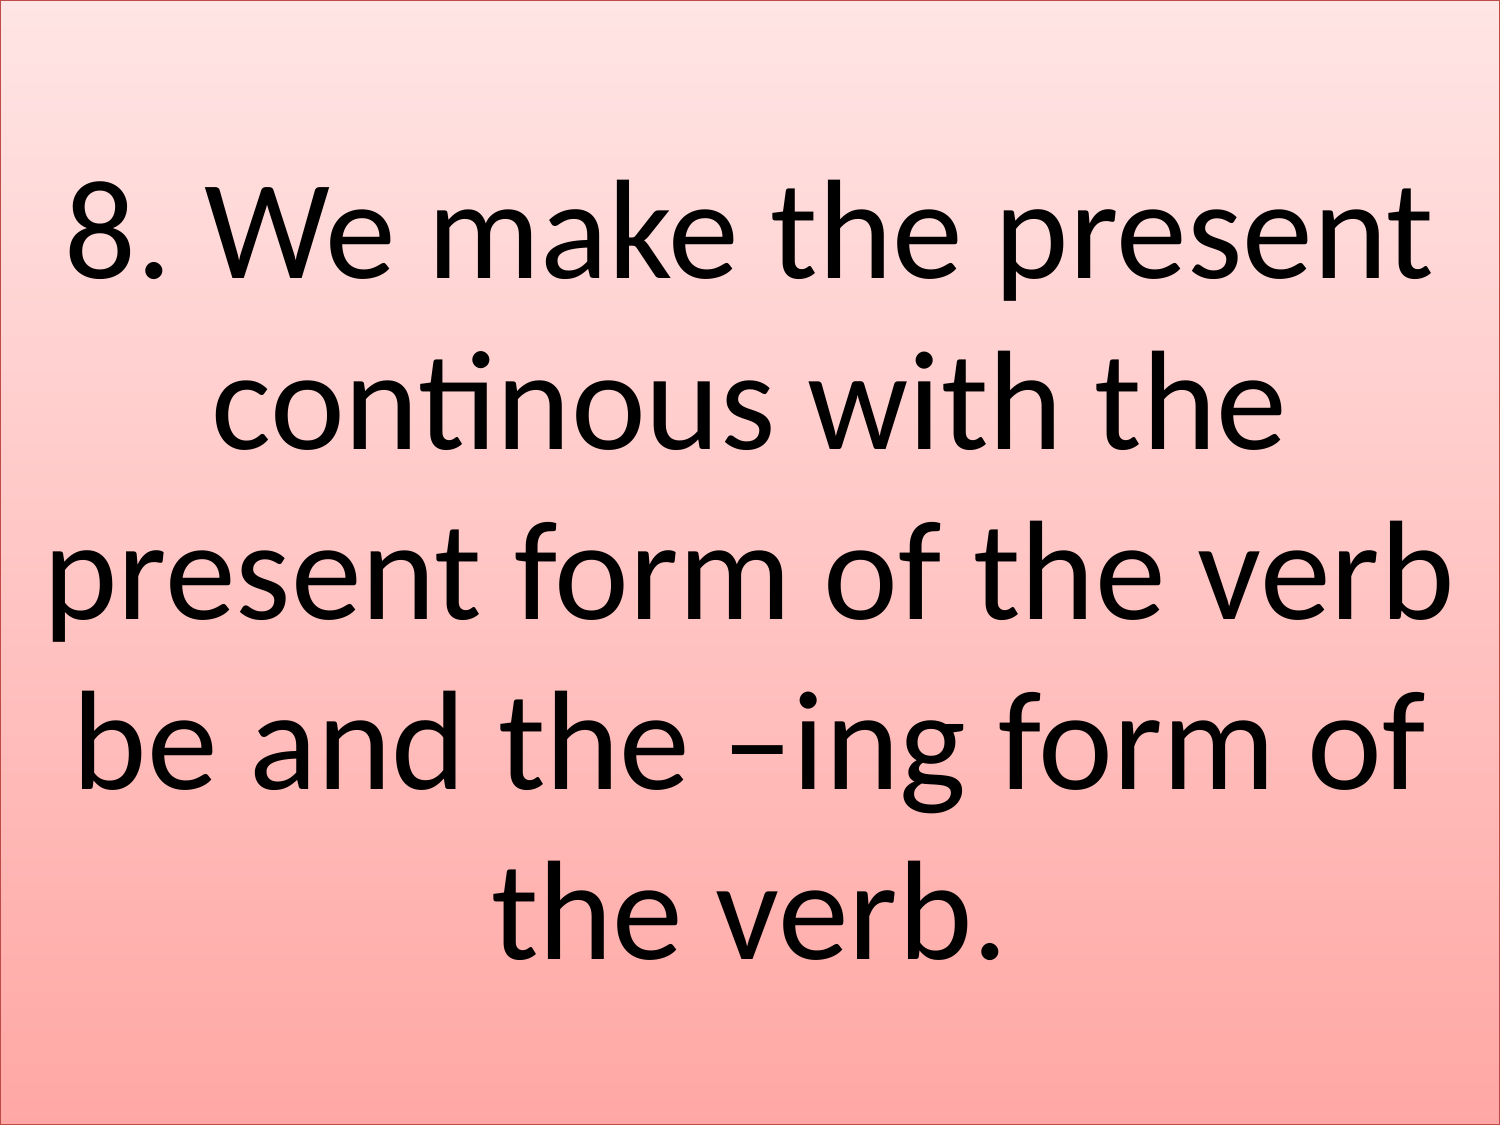

# 8. We make the present continous with the present form of the verb be and the –ing form of the verb.